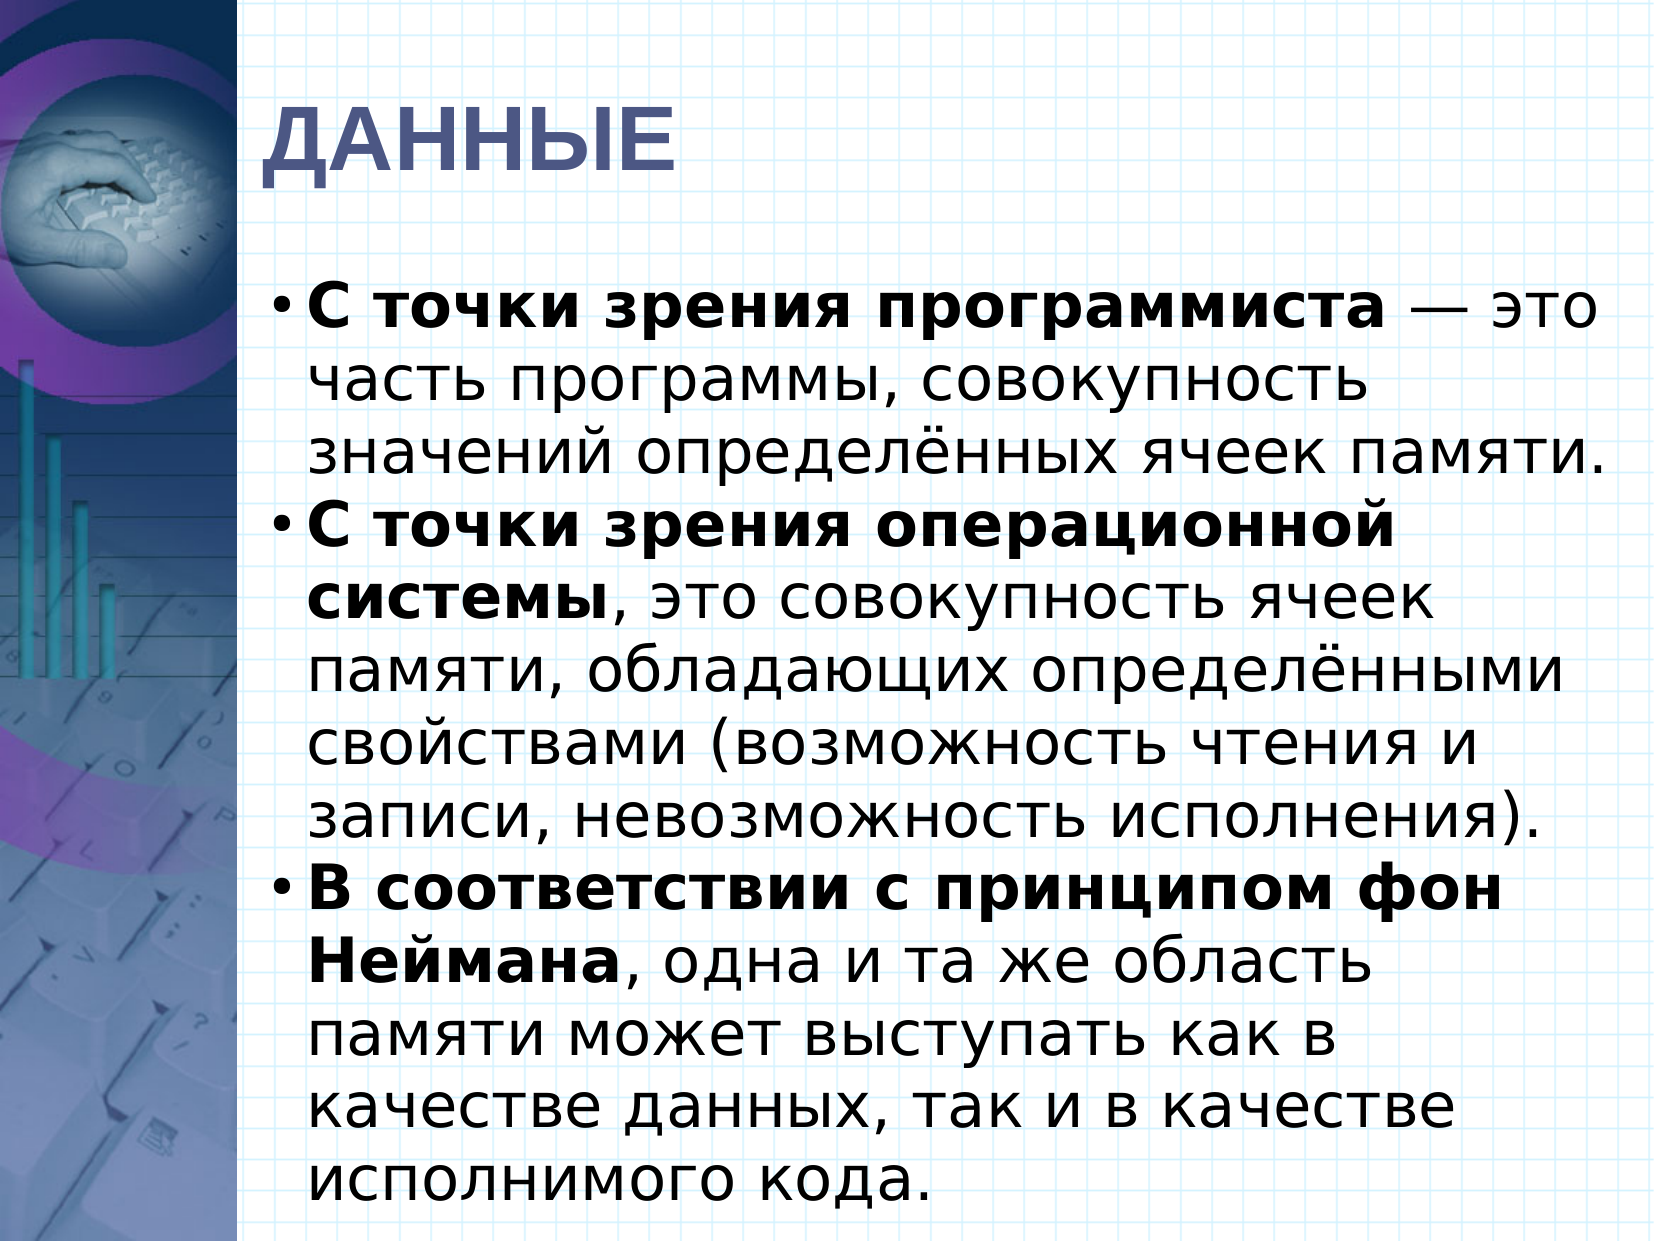

# ДАННЫЕ
С точки зрения программиста — это часть программы, совокупность значений определённых ячеек памяти.
С точки зрения операционной системы, это совокупность ячеек памяти, обладающих определёнными свойствами (возможность чтения и записи, невозможность исполнения).
В соответствии с принципом фон Неймана, одна и та же область памяти может выступать как в качестве данных, так и в качестве исполнимого кода.